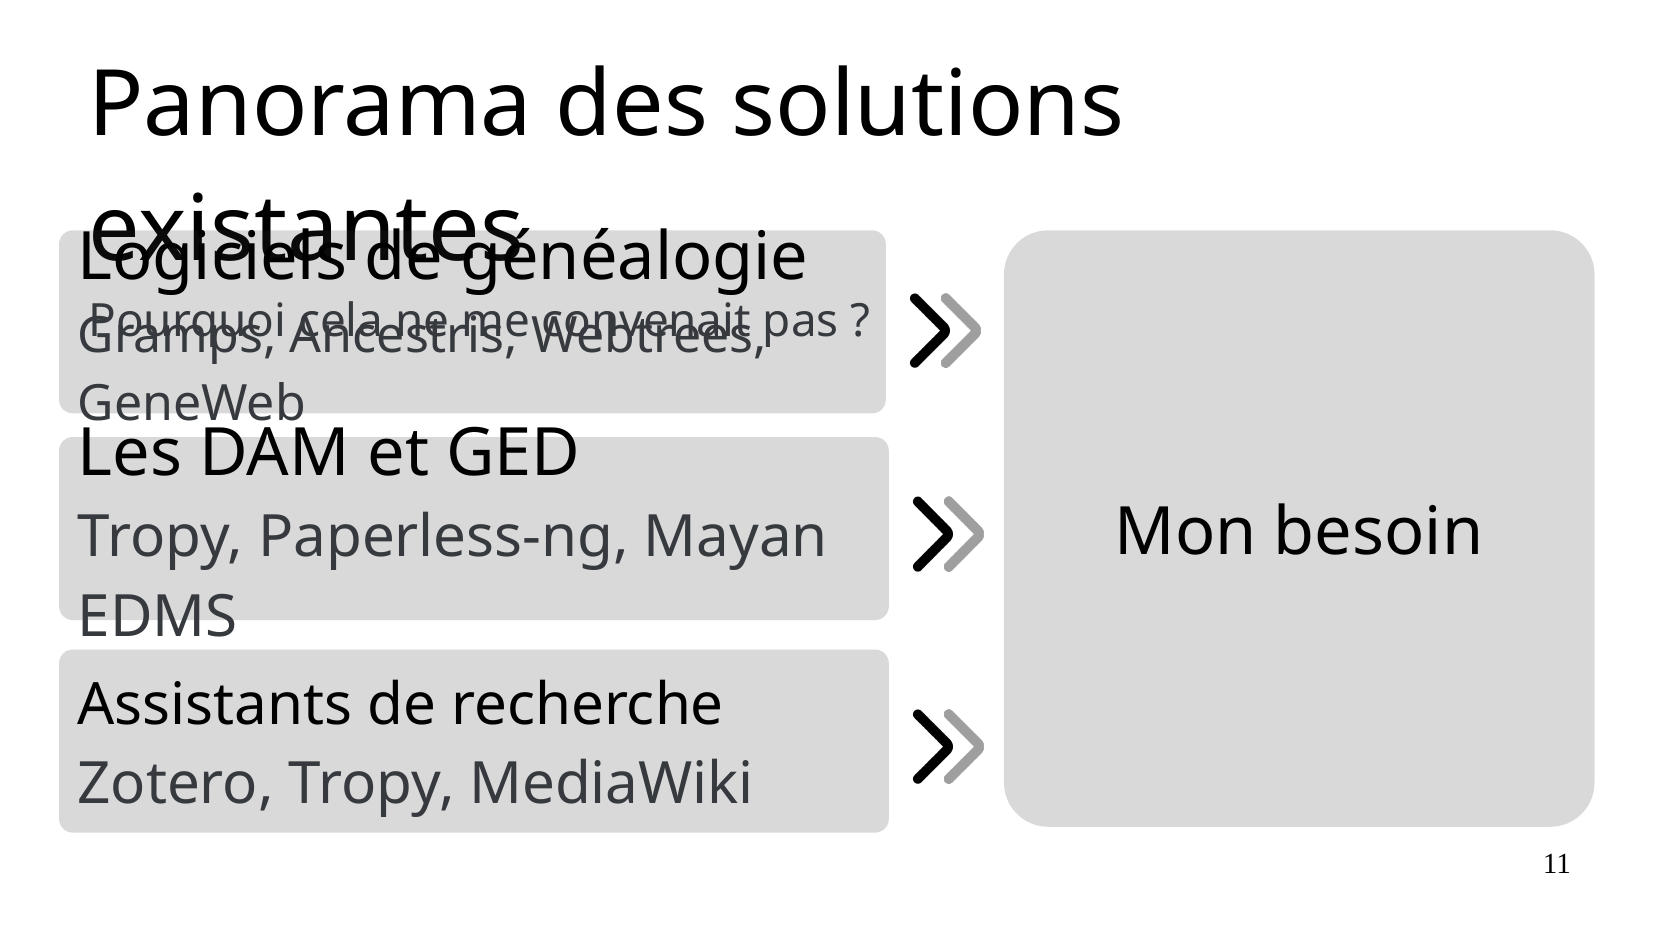

# Panorama des solutions existantes Pourquoi cela ne me convenait pas ?
Logiciels de généalogie
Gramps, Ancestris, Webtrees, GeneWeb
Mon besoin
Les DAM et GED
Tropy, Paperless-ng, Mayan EDMS
Assistants de recherche
Zotero, Tropy, MediaWiki
11